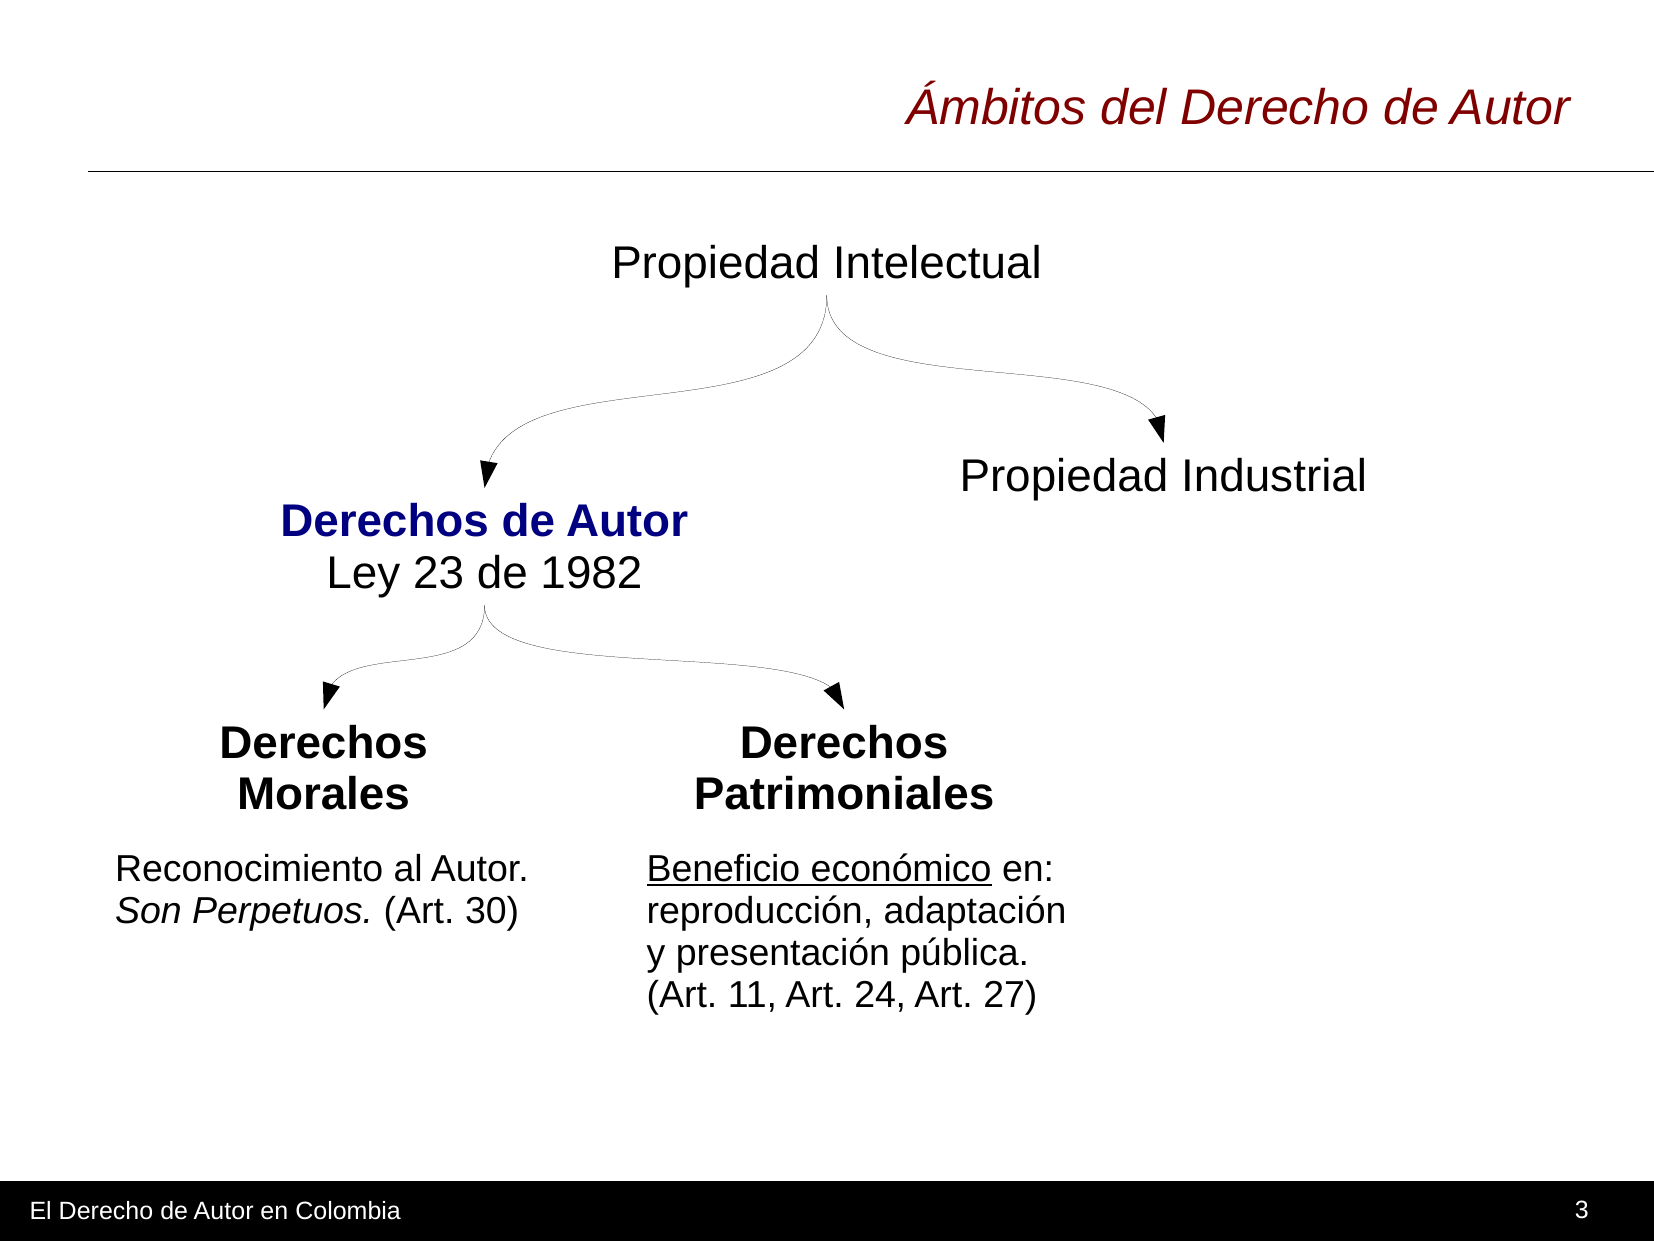

# Ámbitos del Derecho de Autor
Propiedad Intelectual
Propiedad Industrial
Derechos de Autor
Ley 23 de 1982
Derechos
Morales
Derechos
Patrimoniales
Reconocimiento al Autor. Son Perpetuos. (Art. 30)
Beneficio económico en: reproducción, adaptación y presentación pública. (Art. 11, Art. 24, Art. 27)
3